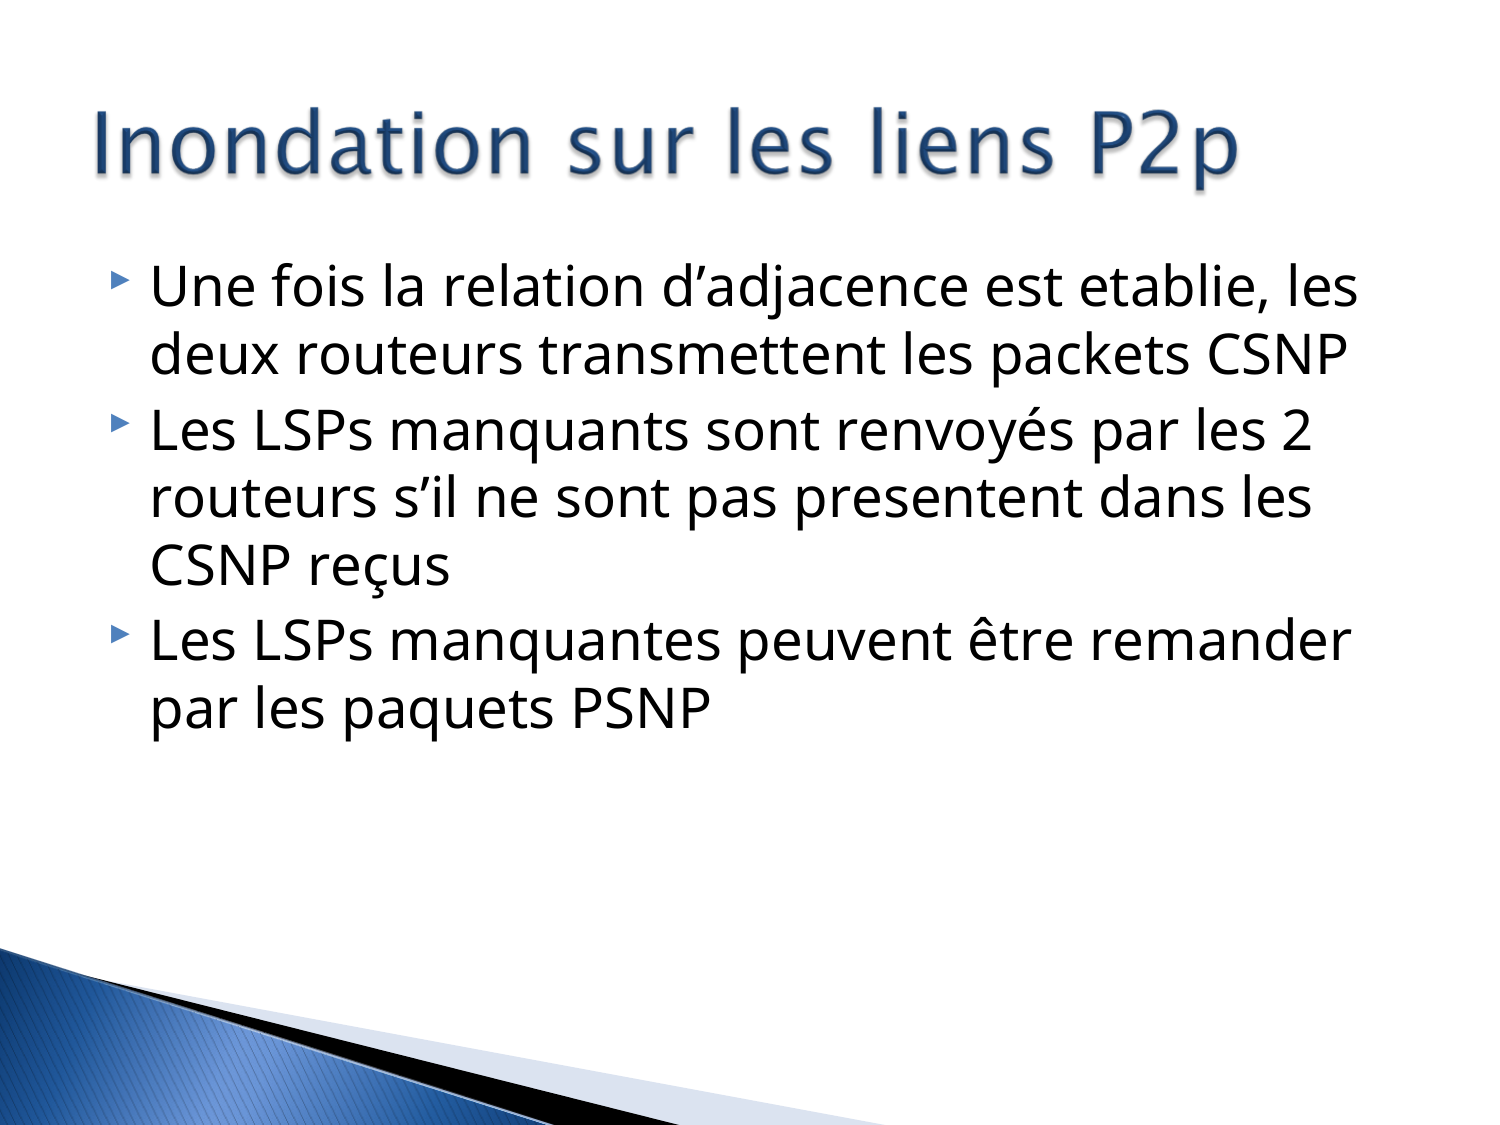

# Une fois la relation d’adjacence est etablie, les deux routeurs transmettent les packets CSNP
Les LSPs manquants sont renvoyés par les 2 routeurs s’il ne sont pas presentent dans les CSNP reçus
Les LSPs manquantes peuvent être remander par les paquets PSNP